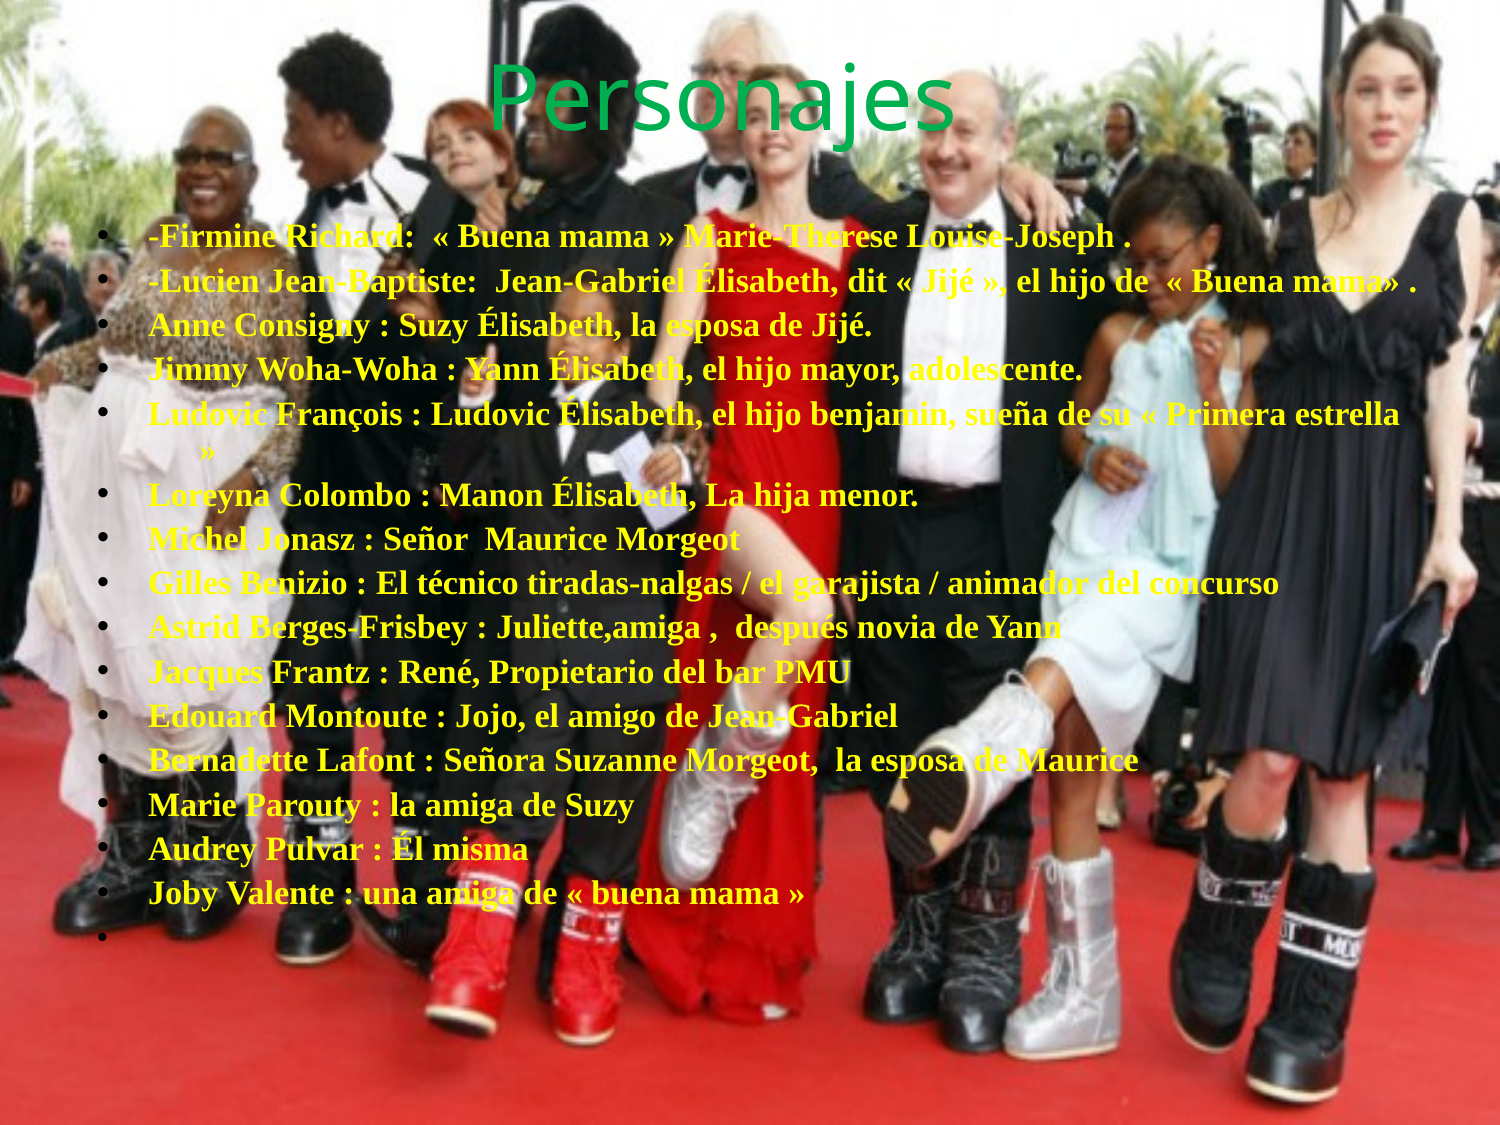

# Personajes
-Firmine Richard: « Buena mama » Marie-Therese Louise-Joseph .
-Lucien Jean-Baptiste: Jean-Gabriel Élisabeth, dit « Jijé », el hijo de « Buena mama» .
Anne Consigny : Suzy Élisabeth, la esposa de Jijé.
Jimmy Woha-Woha : Yann Élisabeth, el hijo mayor, adolescente.
Ludovic François : Ludovic Élisabeth, el hijo benjamin, sueña de su « Primera estrella »
Loreyna Colombo : Manon Élisabeth, La hija menor.
Michel Jonasz : Señor Maurice Morgeot
Gilles Benizio : El técnico tiradas-nalgas / el garajista / animador del concurso
Astrid Berges-Frisbey : Juliette,amiga , después novia de Yann
Jacques Frantz : René, Propietario del bar PMU
Edouard Montoute : Jojo, el amigo de Jean-Gabriel
Bernadette Lafont : Señora Suzanne Morgeot, la esposa de Maurice
Marie Parouty : la amiga de Suzy
Audrey Pulvar : Él misma
Joby Valente : una amiga de « buena mama »